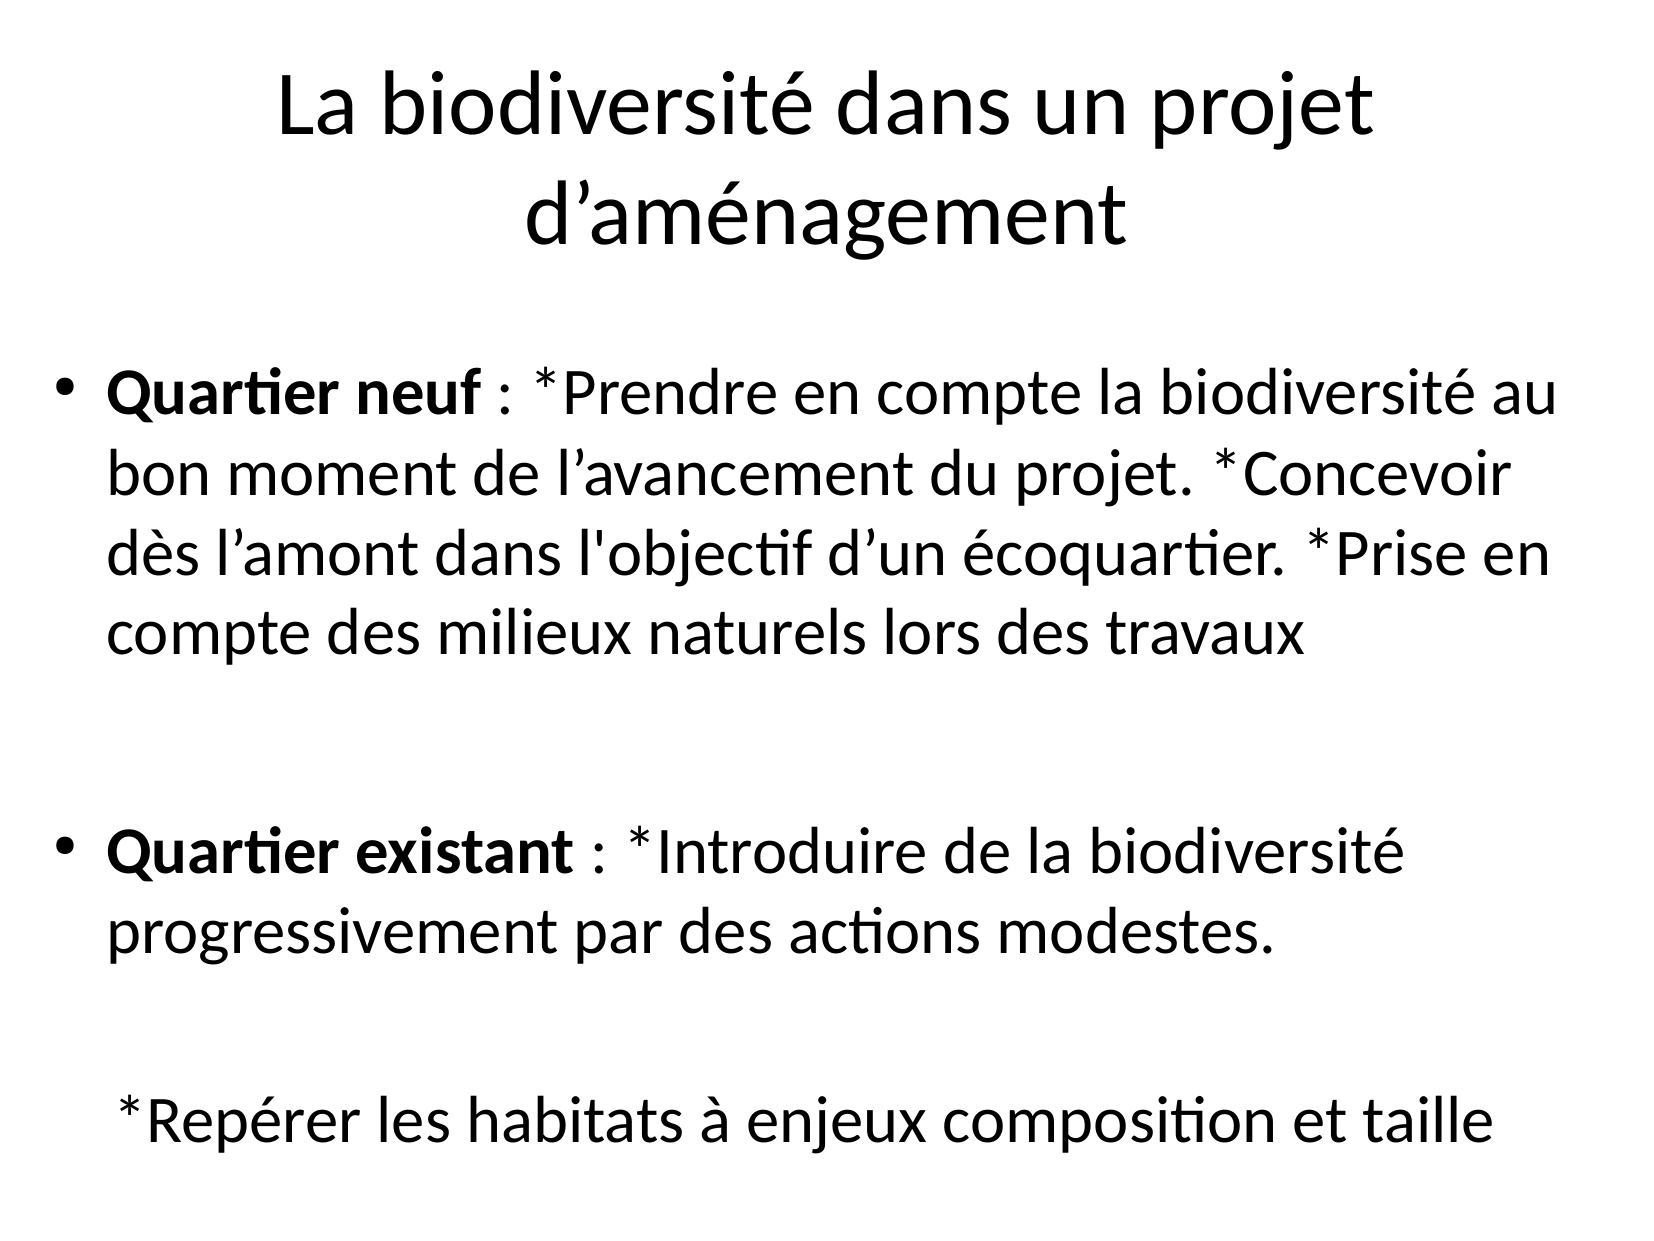

# La biodiversité dans un projet d’aménagement
Quartier neuf : *Prendre en compte la biodiversité au bon moment de l’avancement du projet. *Concevoir dès l’amont dans l'objectif d’un écoquartier. *Prise en compte des milieux naturels lors des travaux
Quartier existant : *Introduire de la biodiversité progressivement par des actions modestes.
 *Repérer les habitats à enjeux composition et taille